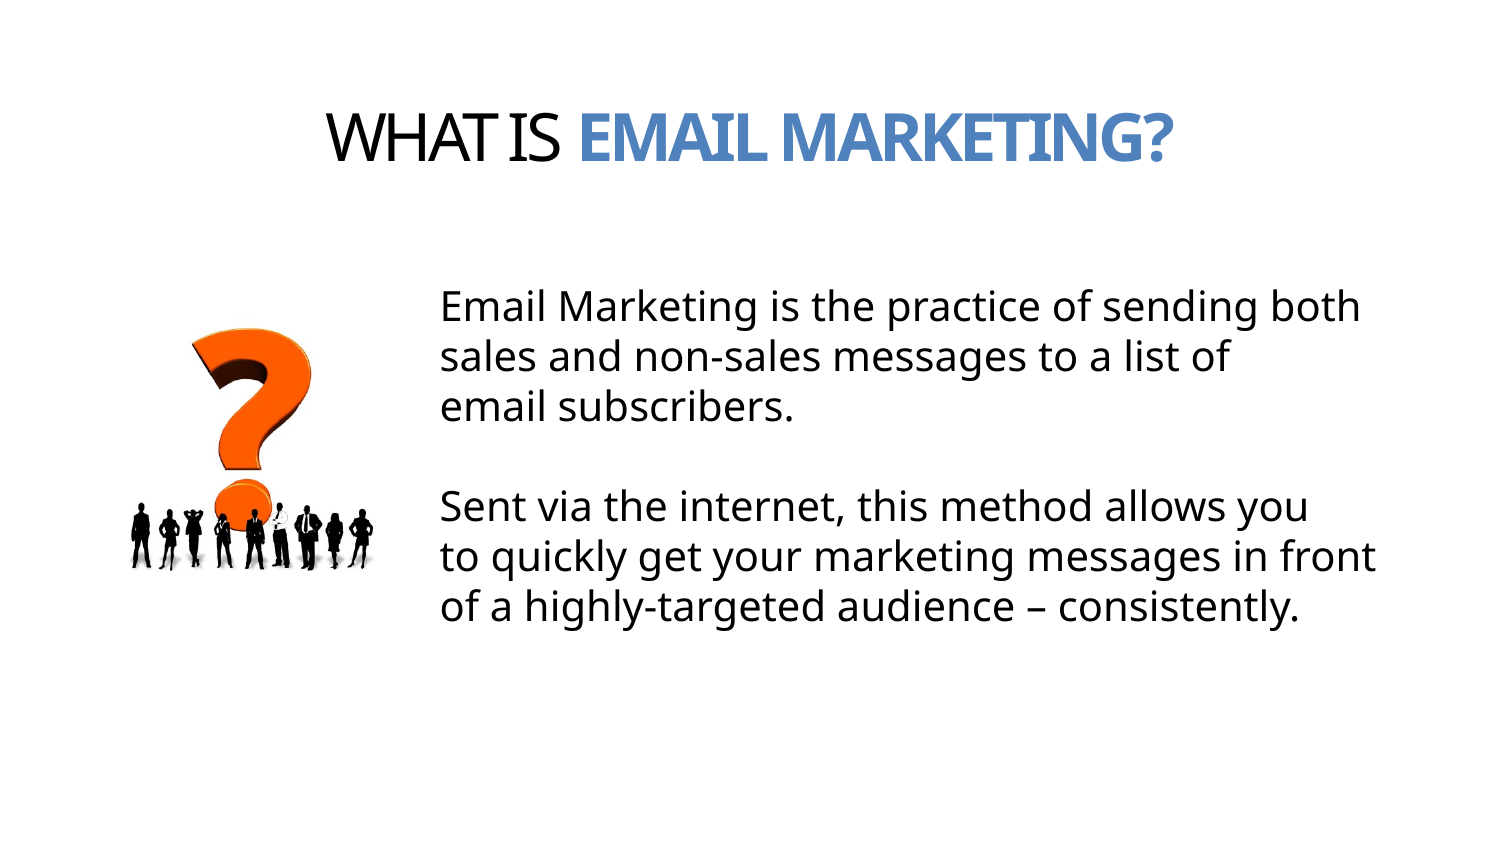

WHAT IS EMAIL MARKETING?
Email Marketing is the practice of sending both
sales and non-sales messages to a list of
email subscribers.
Sent via the internet, this method allows you
to quickly get your marketing messages in front
of a highly-targeted audience – consistently.